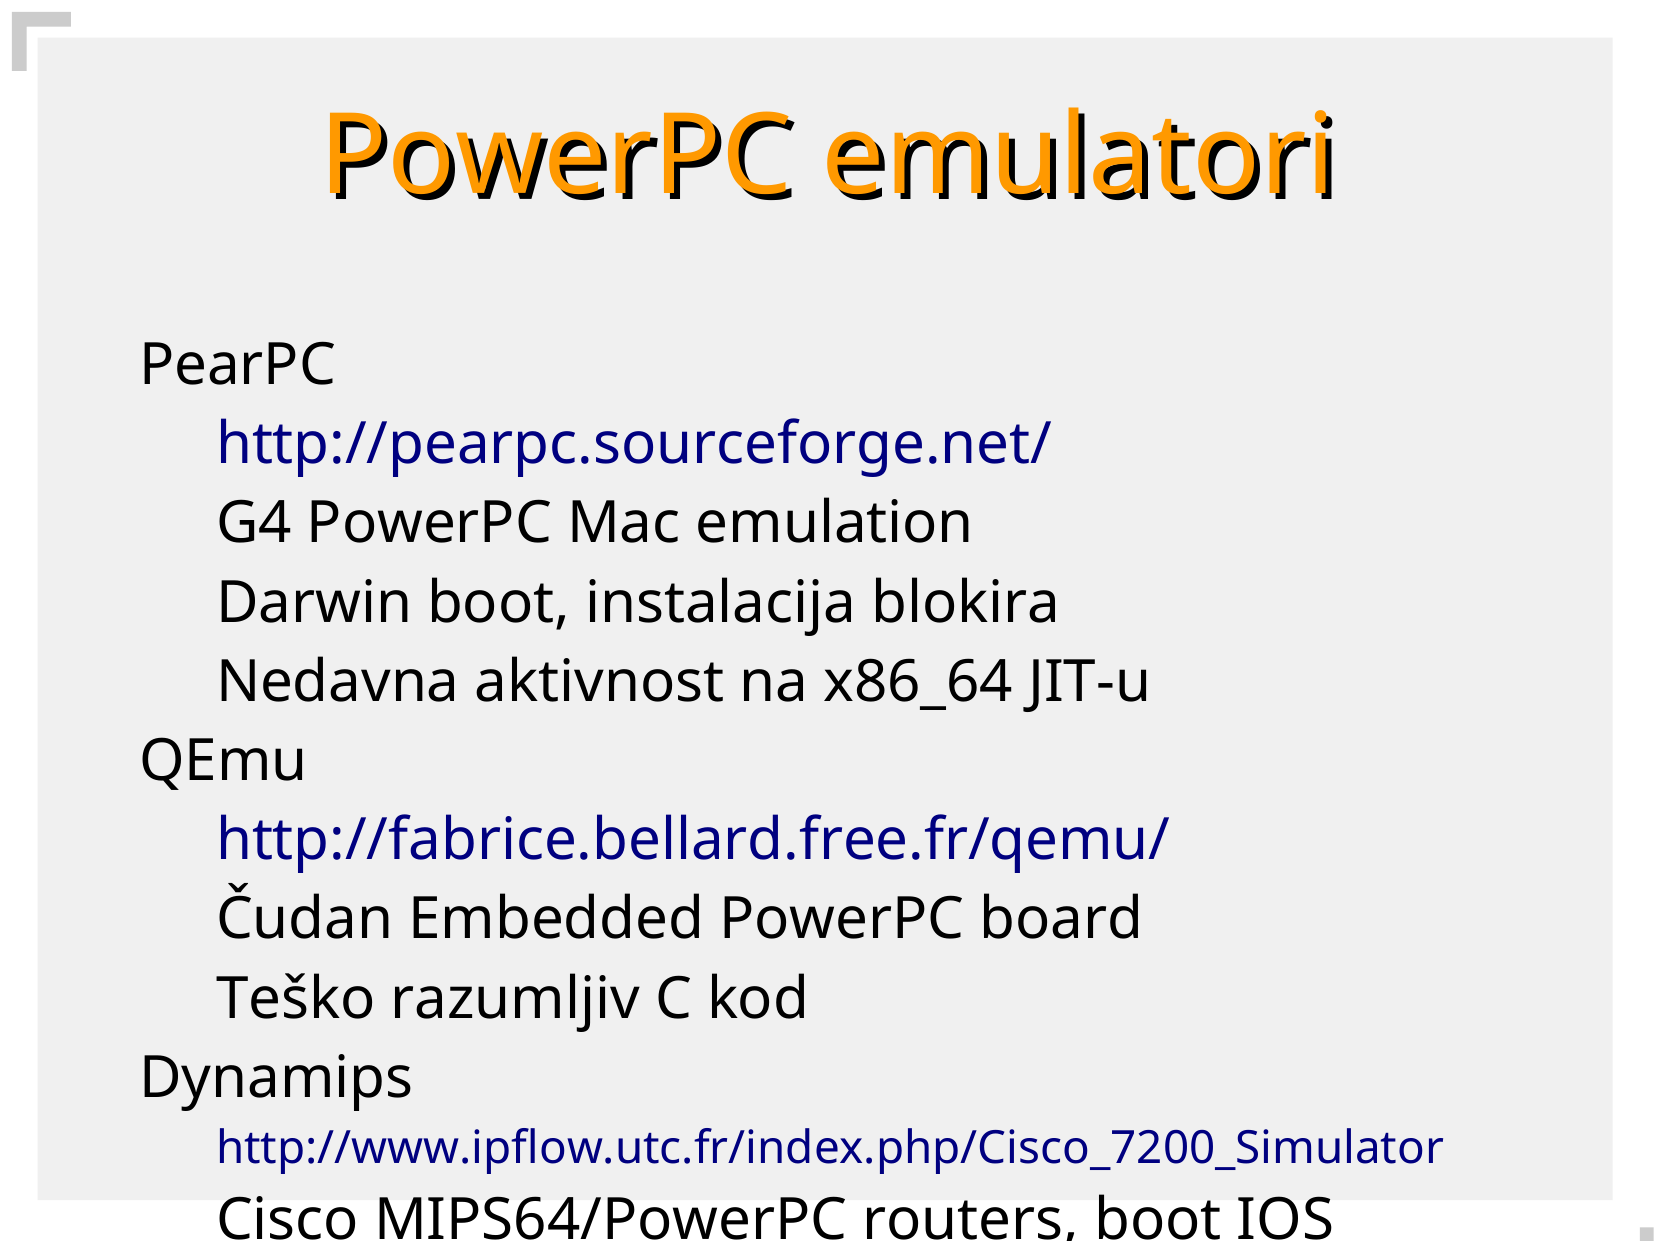

# PowerPC emulatori
PearPC
http://pearpc.sourceforge.net/
G4 PowerPC Mac emulation
Darwin boot, instalacija blokira
Nedavna aktivnost na x86_64 JIT-u
QEmu
http://fabrice.bellard.free.fr/qemu/
Čudan Embedded PowerPC board
Teško razumljiv C kod
Dynamips
http://www.ipflow.utc.fr/index.php/Cisco_7200_Simulator
Cisco MIPS64/PowerPC routers, boot IOS
Prekrasno razumljiv C kod (JIT)